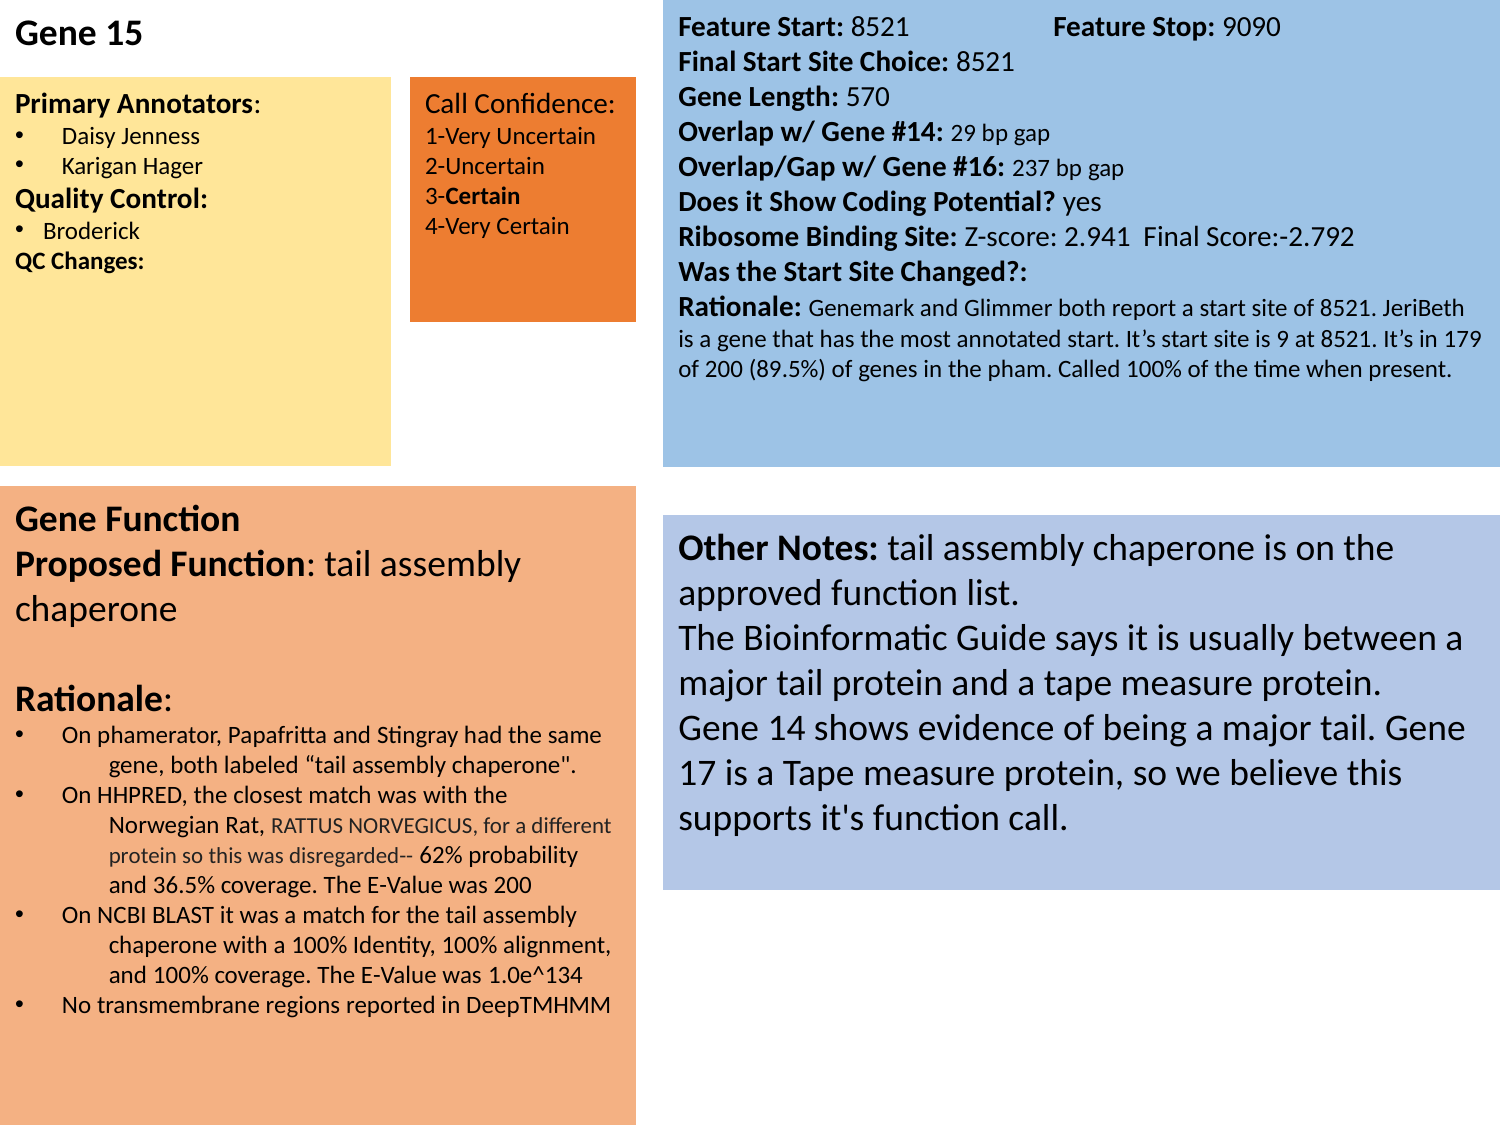

Gene 15
Feature Start: 8521		Feature Stop: 9090
Final Start Site Choice: 8521
Gene Length: 570
Overlap w/ Gene #14: 29 bp gap
Overlap/Gap w/ Gene #16: 237 bp gap
Does it Show Coding Potential? yes
Ribosome Binding Site: Z-score: 2.941 Final Score:-2.792
Was the Start Site Changed?:
Rationale: Genemark and Glimmer both report a start site of 8521. JeriBeth is a gene that has the most annotated start. It’s start site is 9 at 8521. It’s in 179 of 200 (89.5%) of genes in the pham. Called 100% of the time when present.
Primary Annotators:
Daisy Jenness
Karigan Hager
Quality Control:
Broderick
QC Changes:
Call Confidence:
1-Very Uncertain
2-Uncertain
3-Certain
4-Very Certain
Gene Function
Proposed Function: tail assembly chaperone
Rationale:
On phamerator, Papafritta and Stingray had the same gene, both labeled “tail assembly chaperone".
On HHPRED, the closest match was with the Norwegian Rat, RATTUS NORVEGICUS, for a different protein so this was disregarded-- 62% probability and 36.5% coverage. The E-Value was 200
On NCBI BLAST it was a match for the tail assembly chaperone with a 100% Identity, 100% alignment, and 100% coverage. The E-Value was 1.0e^134
No transmembrane regions reported in DeepTMHMM
Other Notes: tail assembly chaperone is on the approved function list.
The Bioinformatic Guide says it is usually between a major tail protein and a tape measure protein.
Gene 14 shows evidence of being a major tail. Gene 17 is a Tape measure protein, so we believe this supports it's function call.